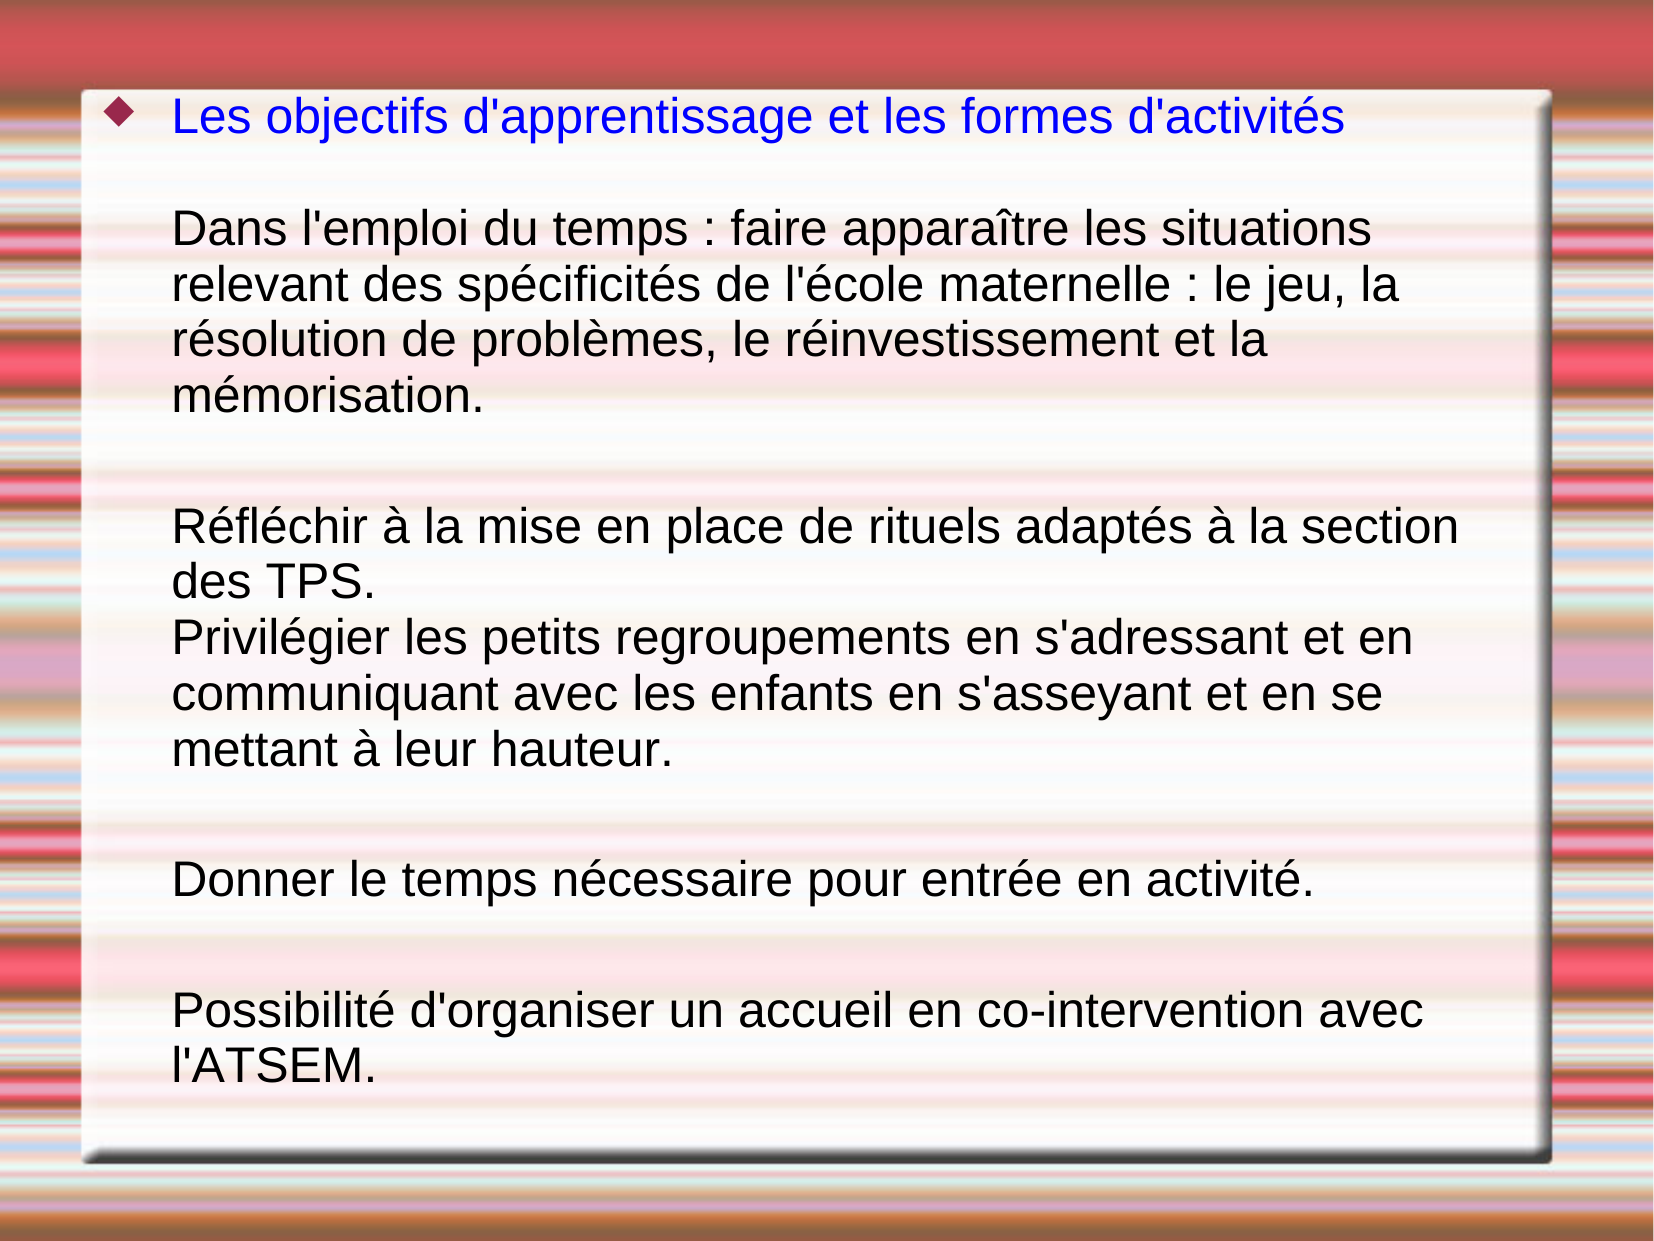

# Les objectifs d'apprentissage et les formes d'activités
Dans l'emploi du temps : faire apparaître les situations relevant des spécificités de l'école maternelle : le jeu, la résolution de problèmes, le réinvestissement et la mémorisation.
Réfléchir à la mise en place de rituels adaptés à la section des TPS.
Privilégier les petits regroupements en s'adressant et en communiquant avec les enfants en s'asseyant et en se
mettant à leur hauteur.
Donner le temps nécessaire pour entrée en activité.
Possibilité d'organiser un accueil en co-intervention avec l'ATSEM.